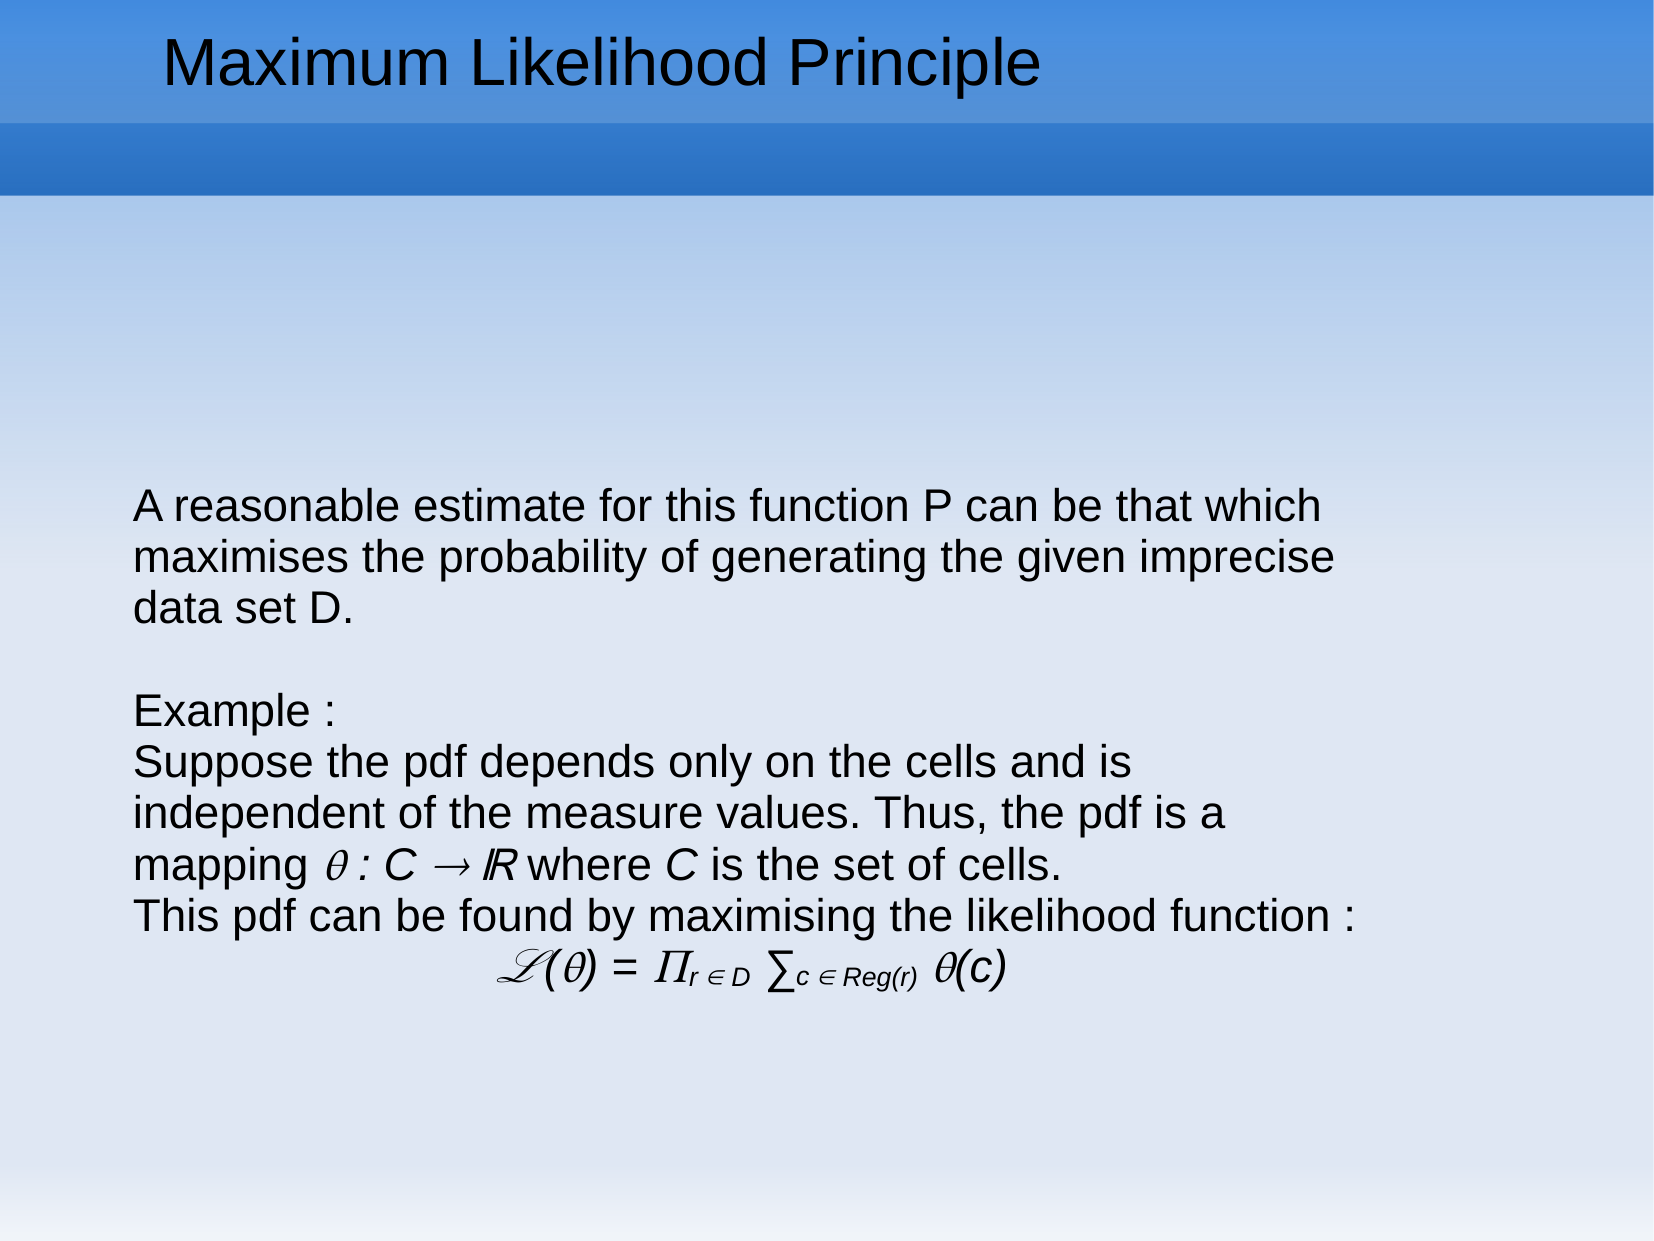

Maximum Likelihood Principle
A reasonable estimate for this function P can be that which maximises the probability of generating the given imprecise data set D.
Example :
Suppose the pdf depends only on the cells and is independent of the measure values. Thus, the pdf is a mapping  : C  ℝ where C is the set of cells.
This pdf can be found by maximising the likelihood function :
ℒ() = r  D ∑c  Reg(r) (c)